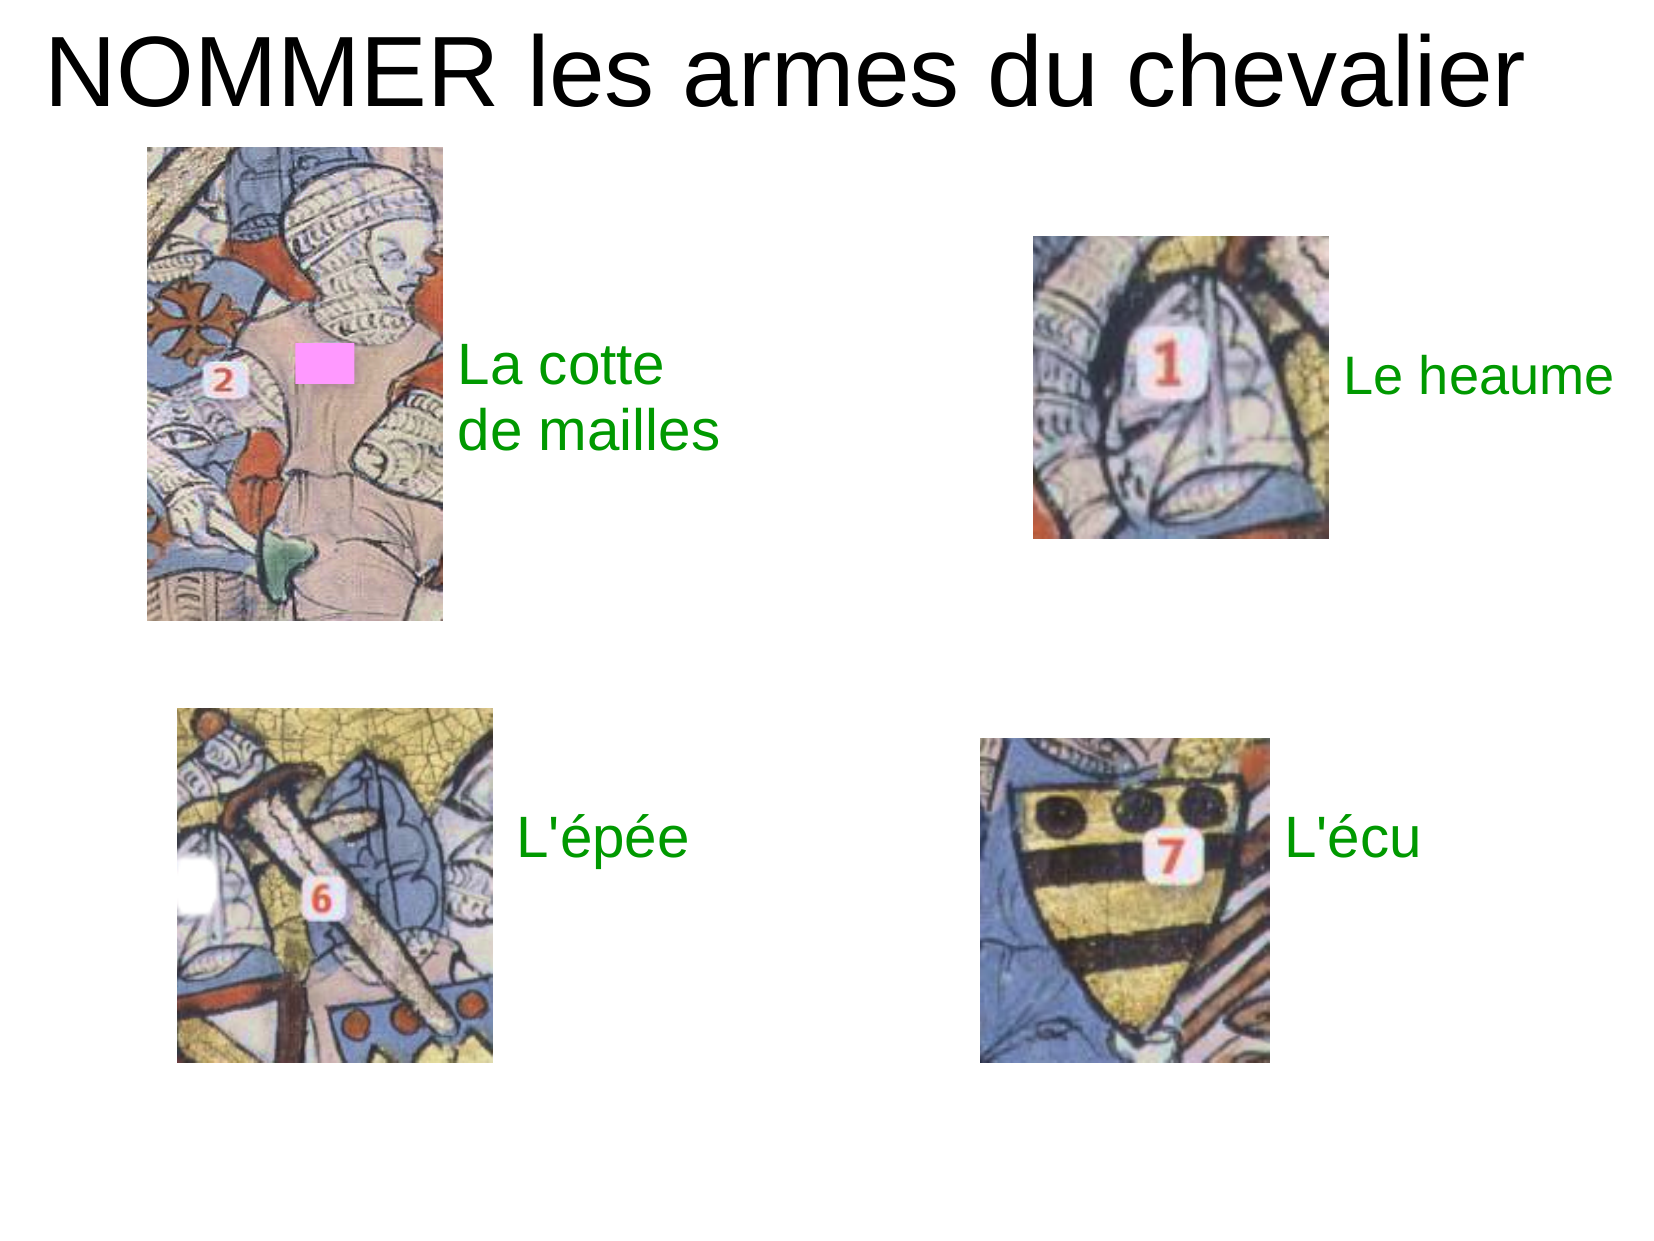

NOMMER les armes du chevalier
La cotte de mailles
Le heaume
L'épée
L'écu